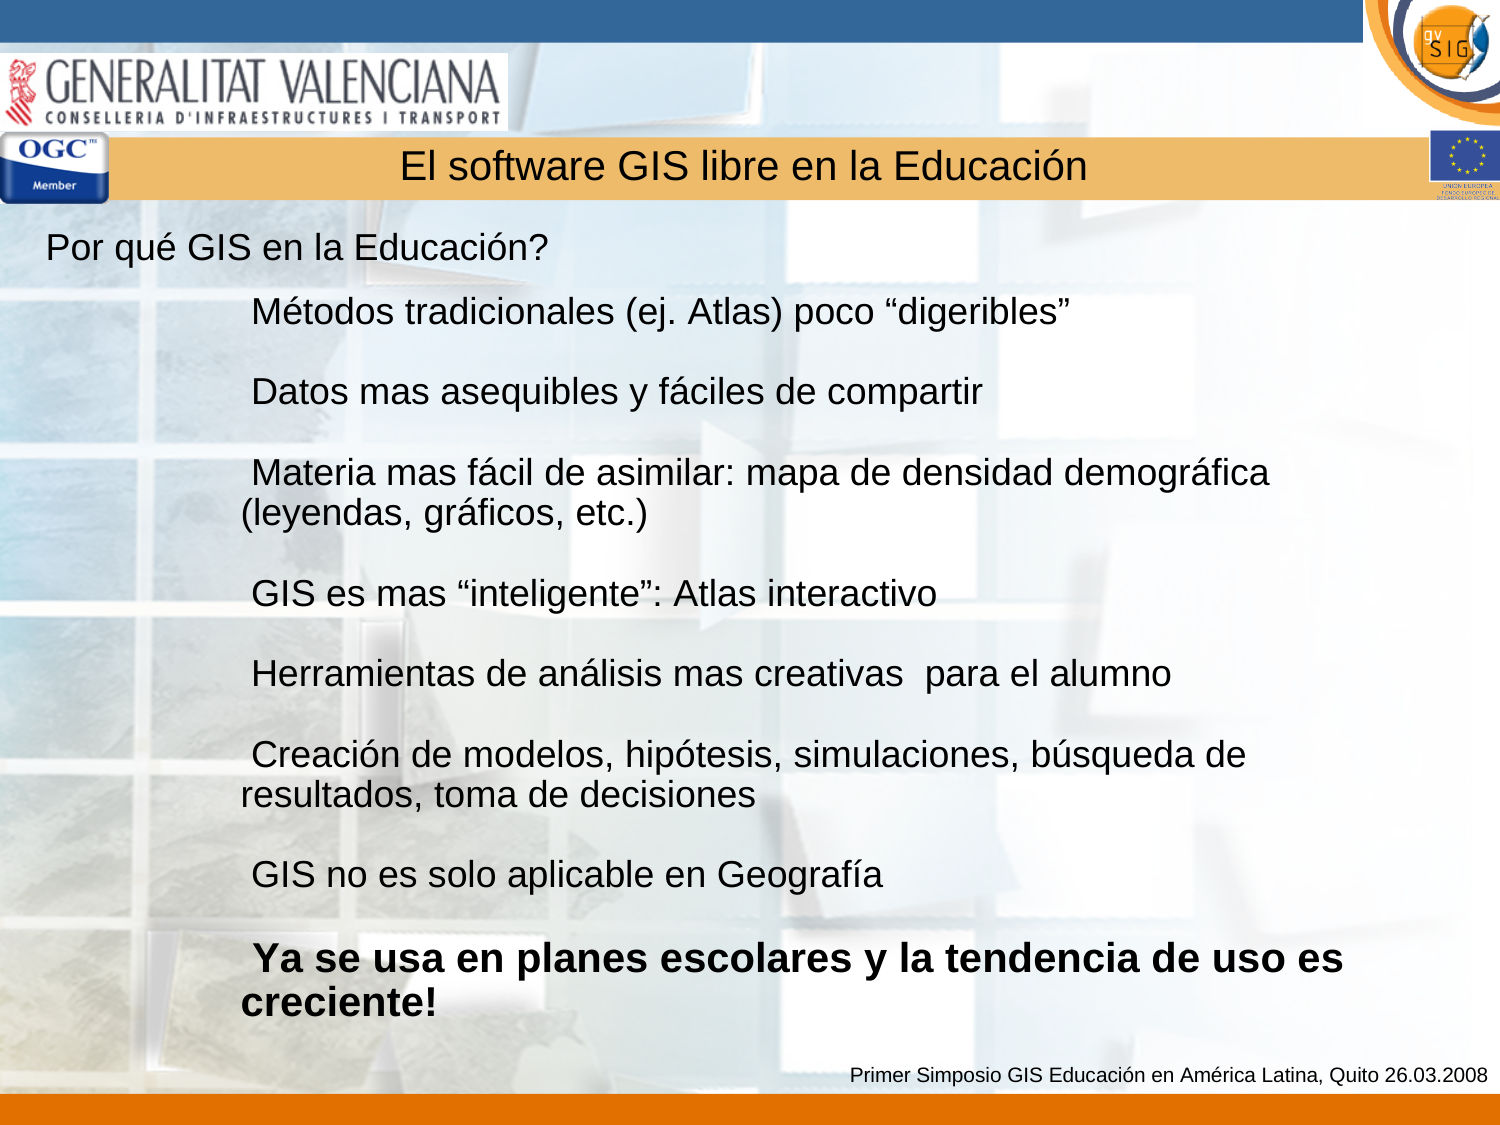

El software GIS libre en la Educación
Por qué GIS en la Educación?
 Métodos tradicionales (ej. Atlas) poco “digeribles”
 Datos mas asequibles y fáciles de compartir
 Materia mas fácil de asimilar: mapa de densidad demográfica (leyendas, gráficos, etc.)
 GIS es mas “inteligente”: Atlas interactivo
 Herramientas de análisis mas creativas para el alumno
 Creación de modelos, hipótesis, simulaciones, búsqueda de resultados, toma de decisiones
 GIS no es solo aplicable en Geografía
 Ya se usa en planes escolares y la tendencia de uso es creciente!